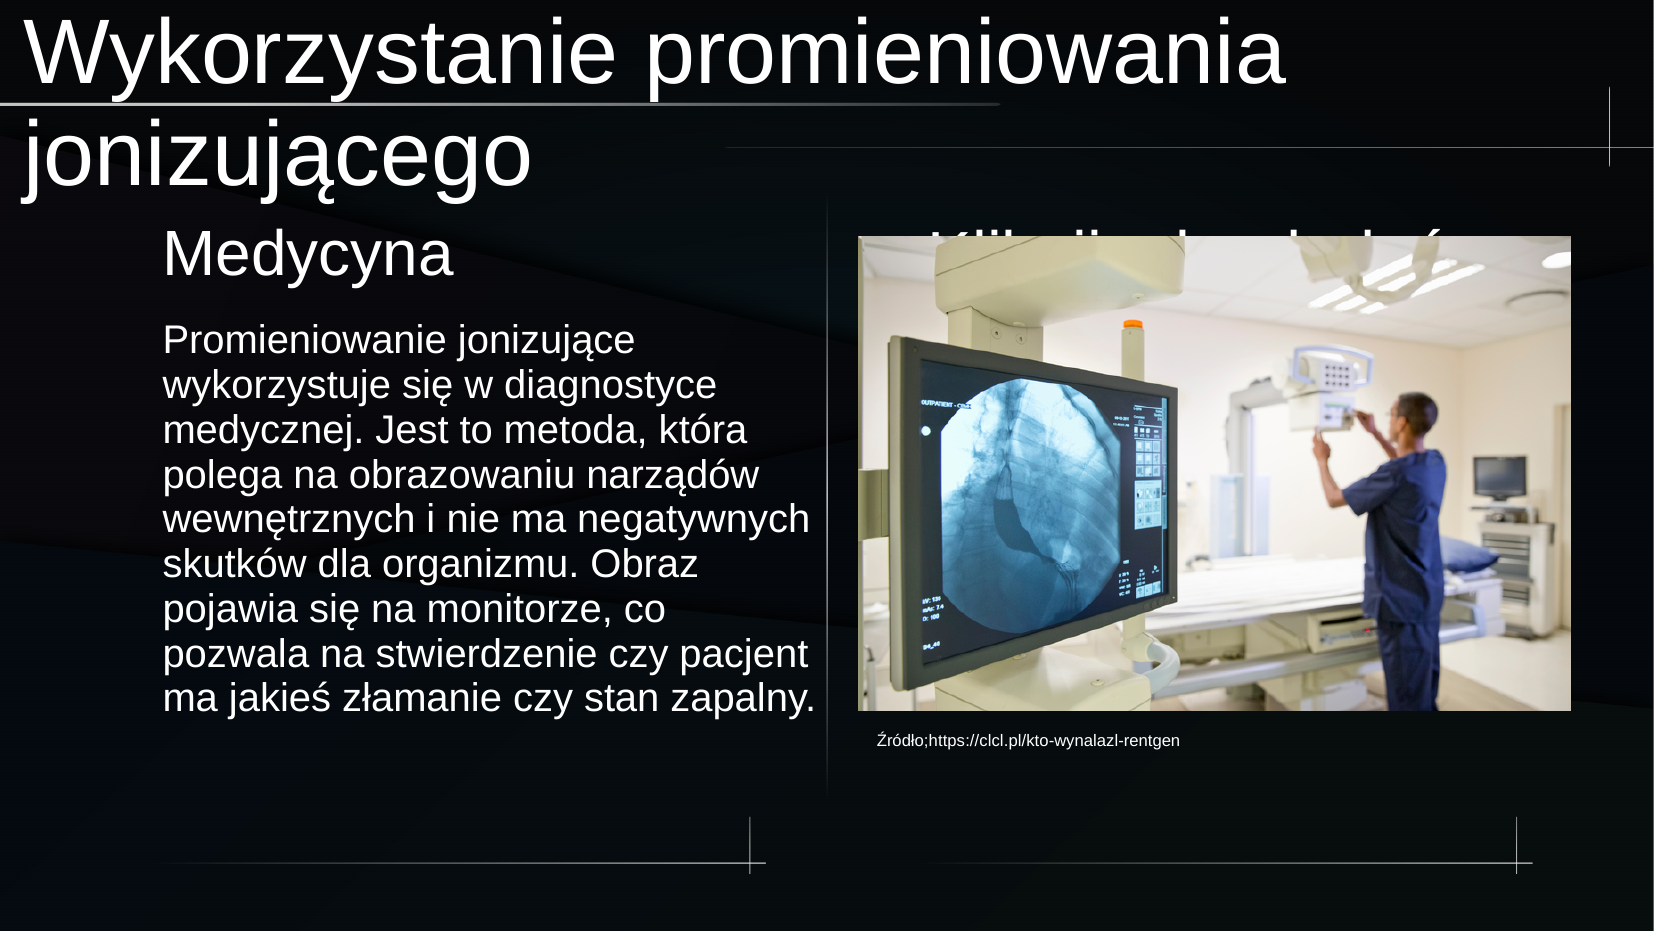

# Wykorzystanie promieniowania jonizującego
Medycyna
Promieniowanie jonizujące wykorzystuje się w diagnostyce medycznej. Jest to metoda, która polega na obrazowaniu narządów wewnętrznych i nie ma negatywnych skutków dla organizmu. Obraz pojawia się na monitorze, co pozwala na stwierdzenie czy pacjent ma jakieś złamanie czy stan zapalny.
Kliknij, aby dodać tekst
Źródło;https://clcl.pl/kto-wynalazl-rentgen